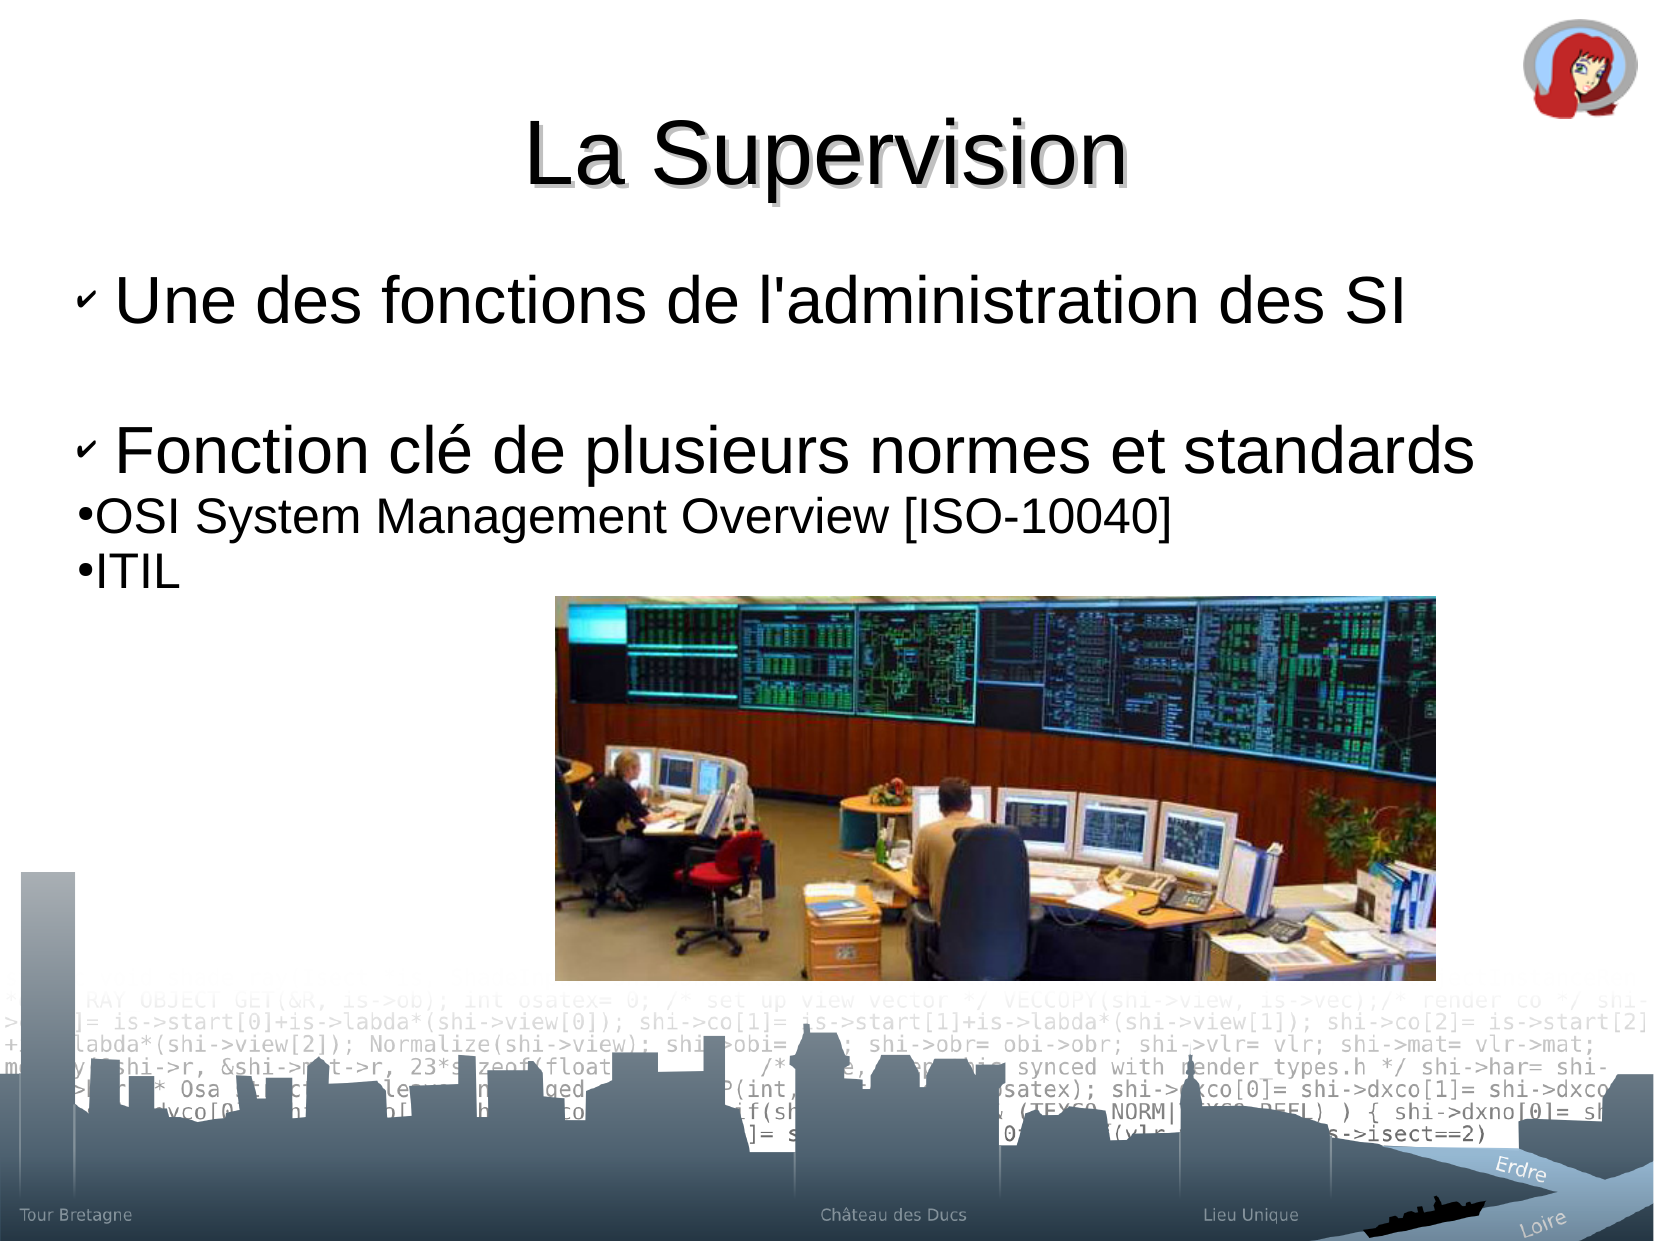

# La Supervision
 Une des fonctions de l'administration des SI
 Fonction clé de plusieurs normes et standards
OSI System Management Overview [ISO-10040]
ITIL